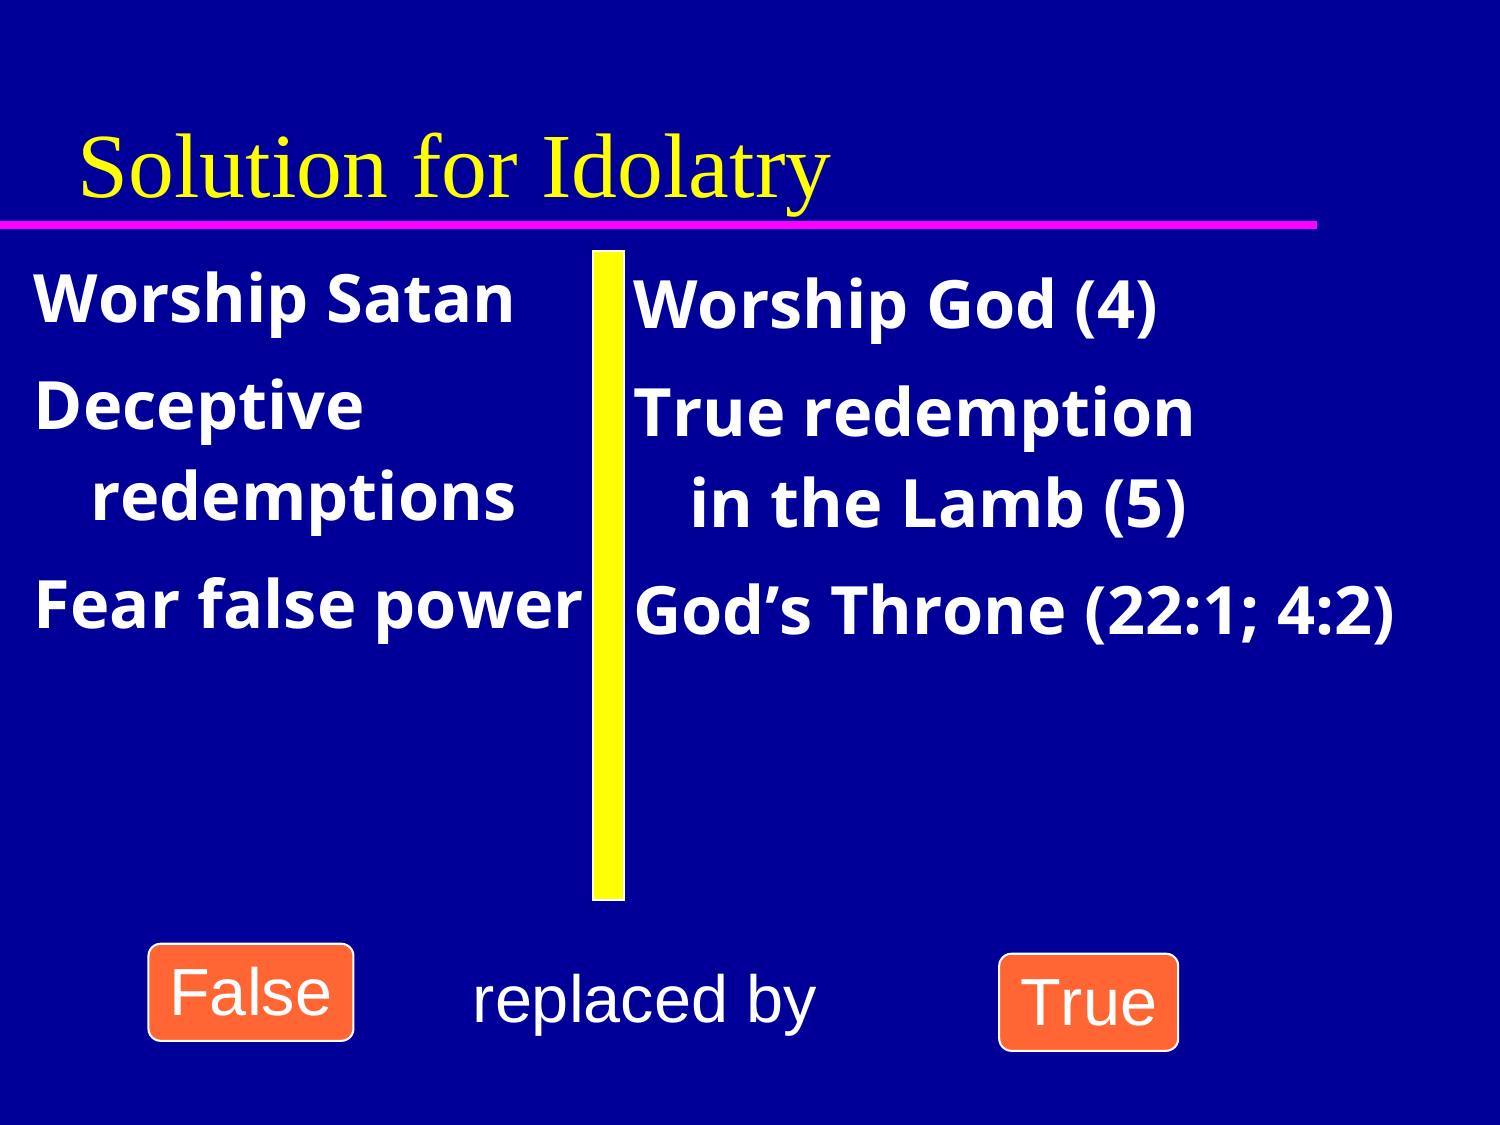

# Solution for Idolatry
Worship Satan
Deceptive redemptions
Fear false power
Worship God (4)
True redemption
in the Lamb (5)
God’s Throne (22:1; 4:2)
False
True
replaced by